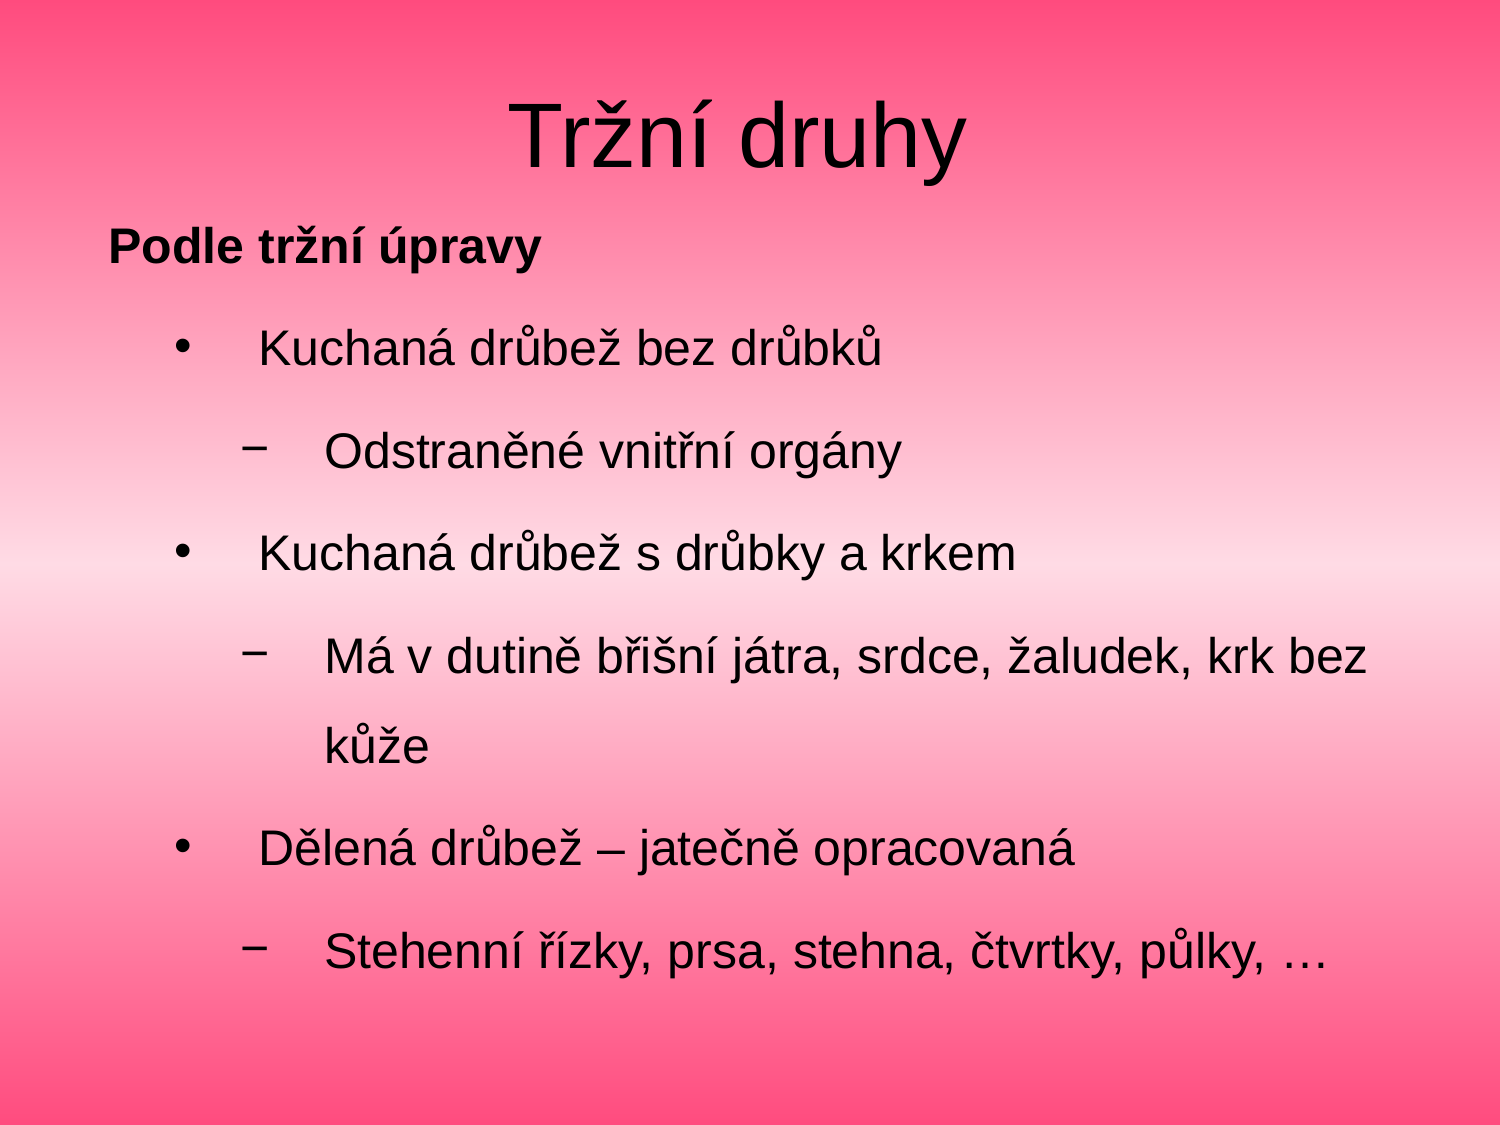

# Tržní druhy
Podle tržní úpravy
Kuchaná drůbež bez drůbků
Odstraněné vnitřní orgány
Kuchaná drůbež s drůbky a krkem
Má v dutině břišní játra, srdce, žaludek, krk bez kůže
Dělená drůbež – jatečně opracovaná
Stehenní řízky, prsa, stehna, čtvrtky, půlky, …